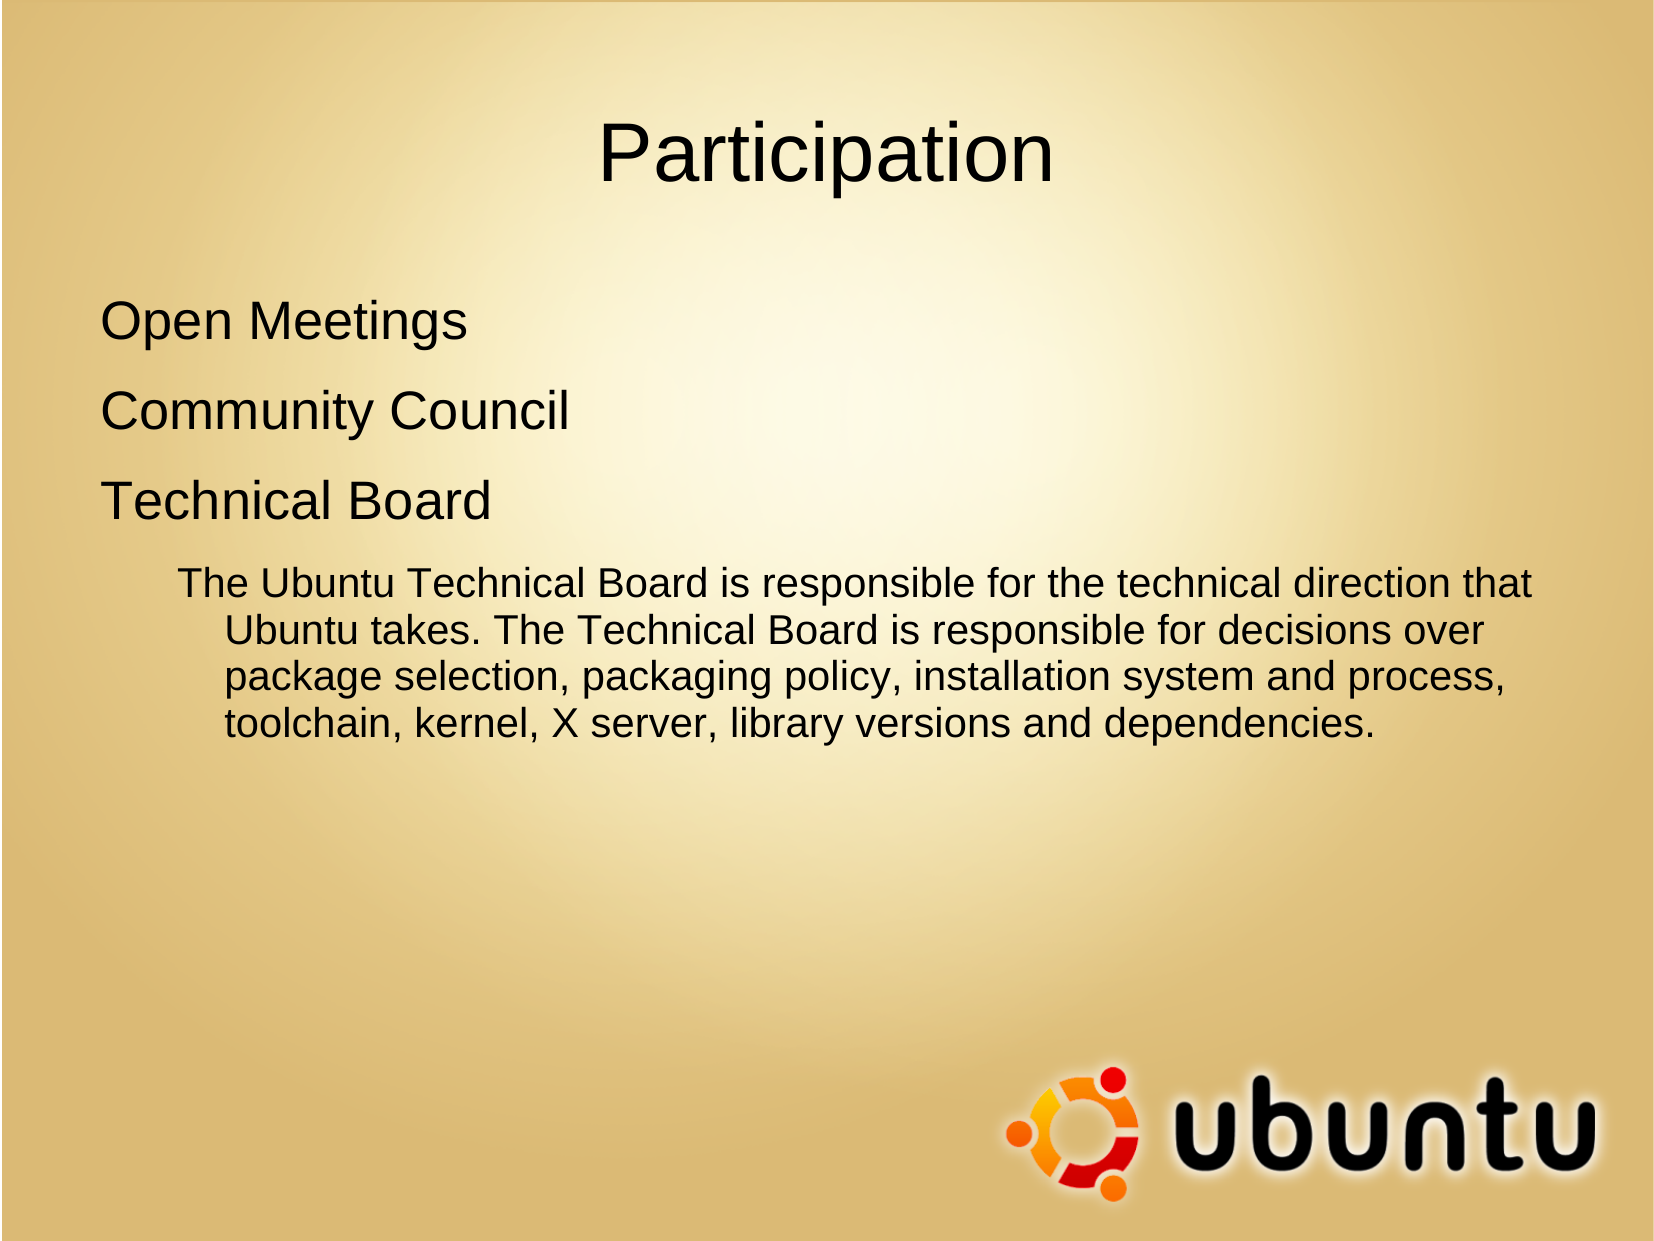

# Participation
Open Meetings
Community Council
Technical Board
The Ubuntu Technical Board is responsible for the technical direction that Ubuntu takes. The Technical Board is responsible for decisions over package selection, packaging policy, installation system and process, toolchain, kernel, X server, library versions and dependencies.